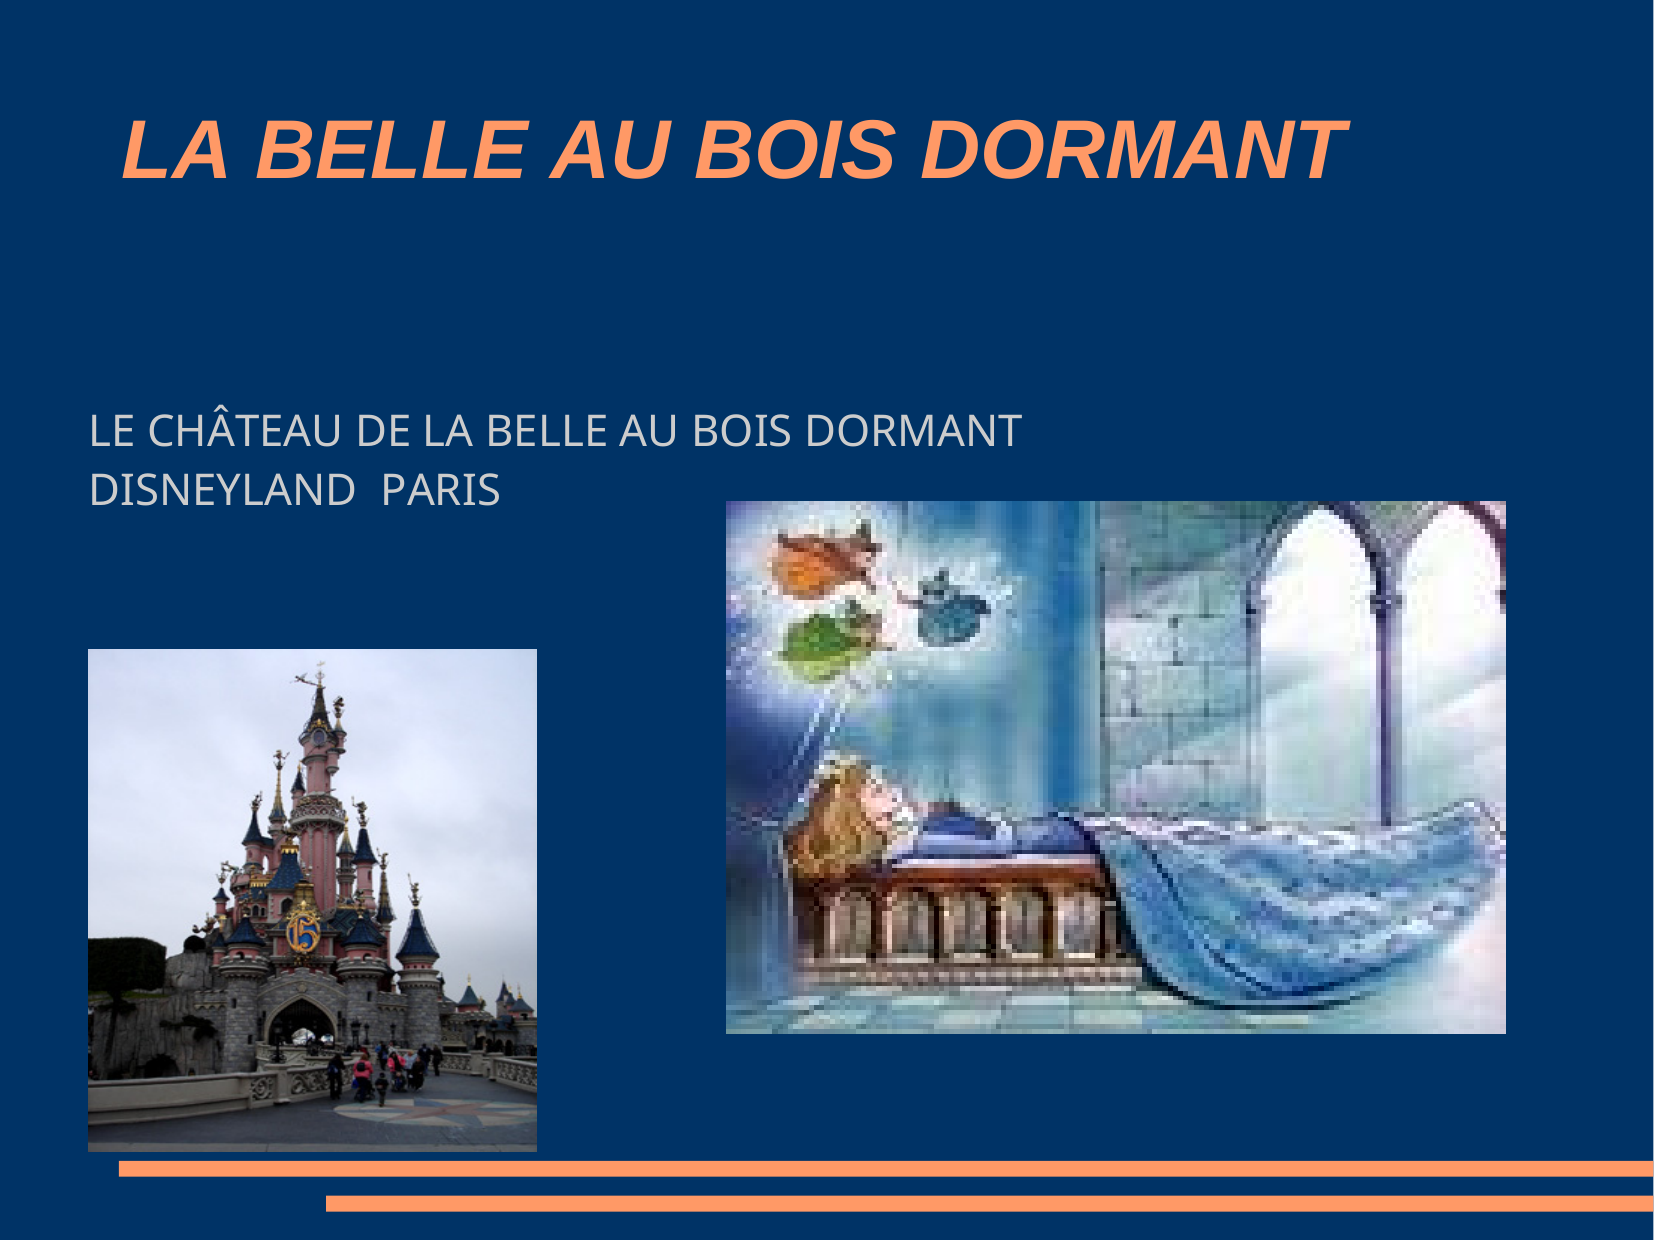

# LA BELLE AU BOIS DORMANT
LE CHÂTEAU DE LA BELLE AU BOIS DORMANT
DISNEYLAND PARIS